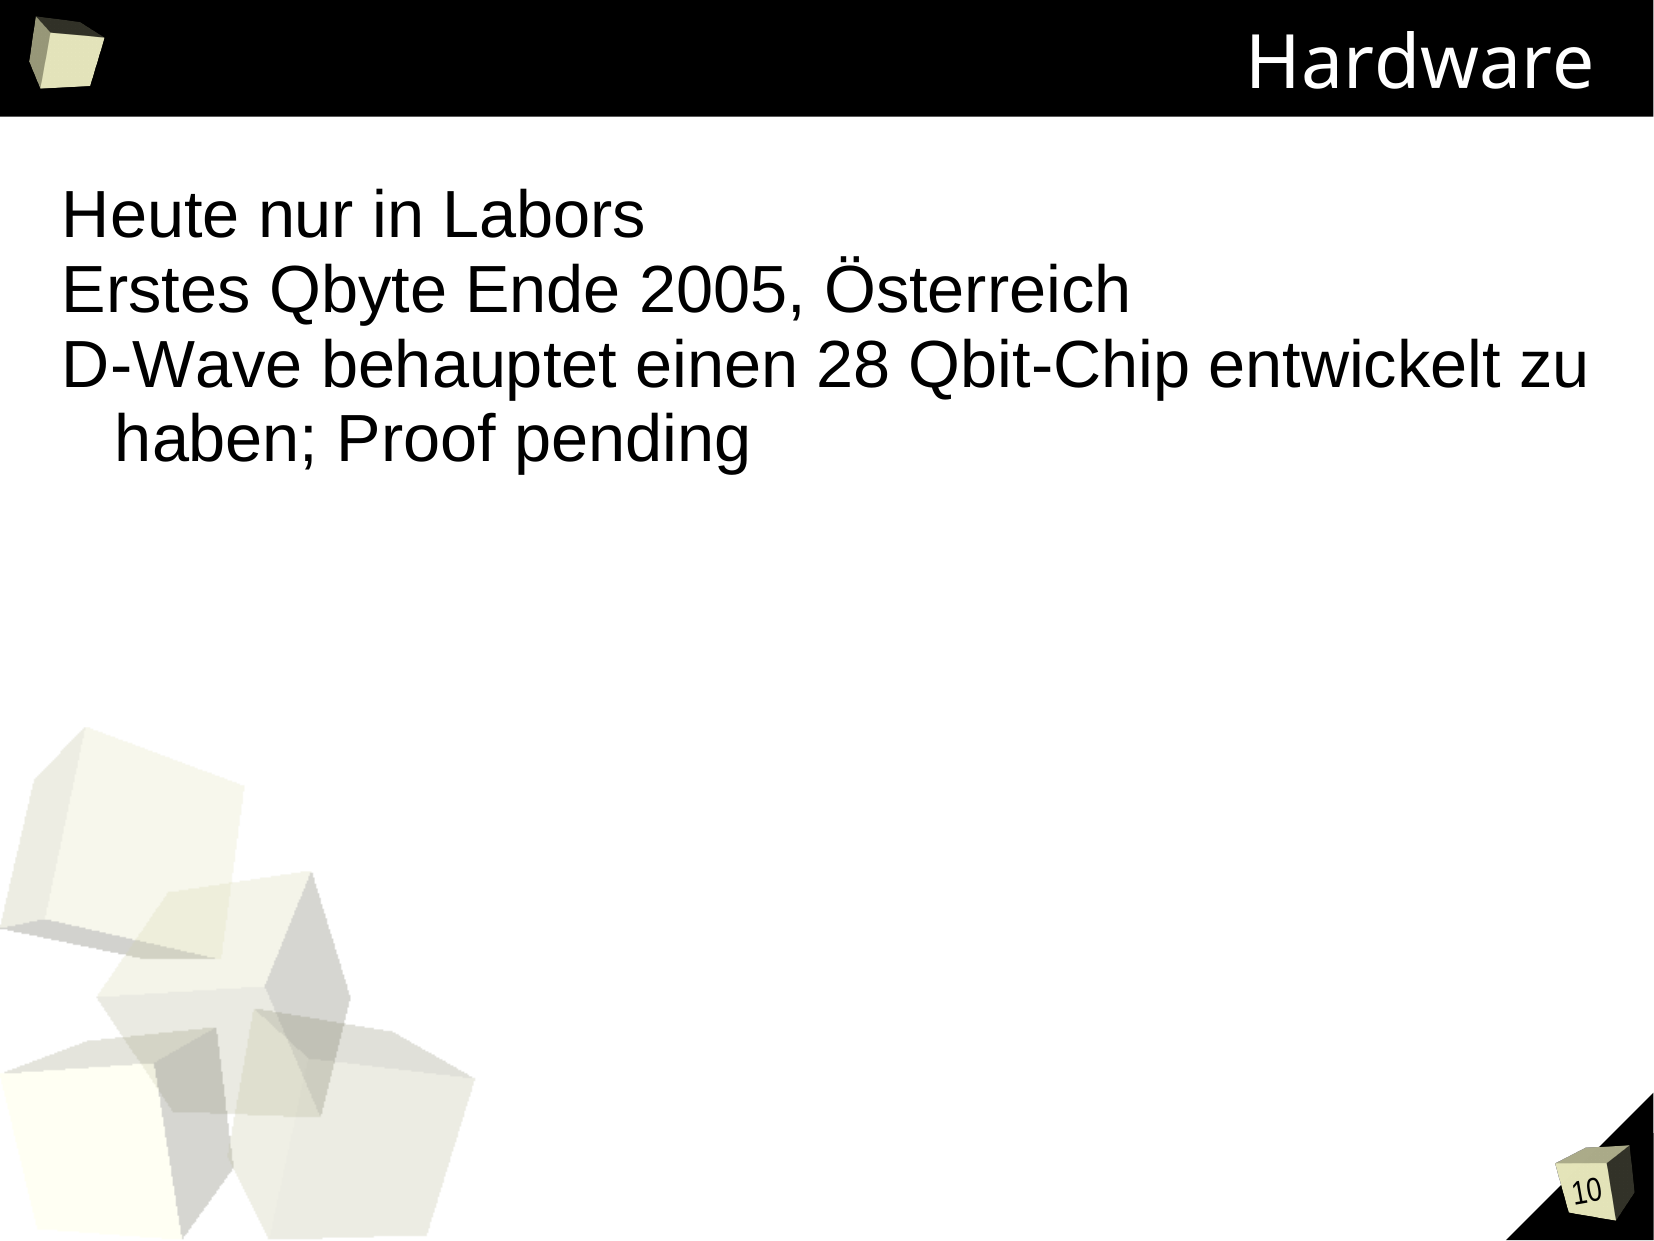

# Hardware
Heute nur in Labors
Erstes Qbyte Ende 2005, Österreich
D-Wave behauptet einen 28 Qbit-Chip entwickelt zu haben; Proof pending